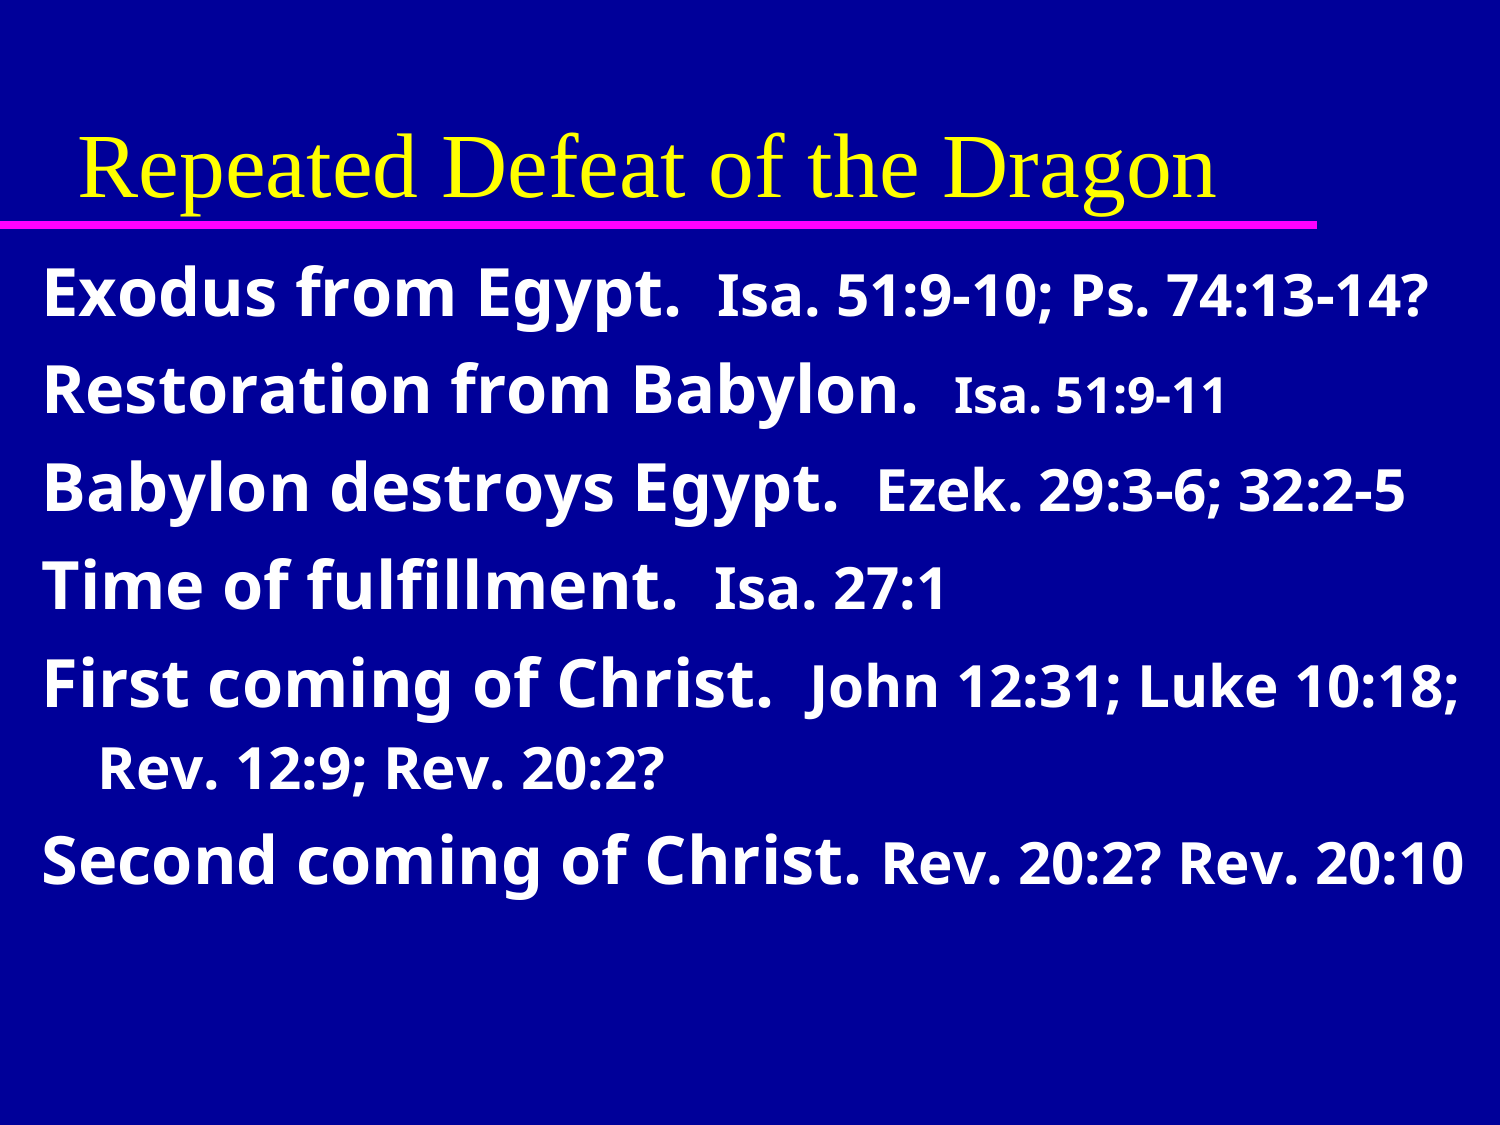

# Repeated Defeat of the Dragon
Exodus from Egypt. Isa. 51:9-10; Ps. 74:13-14?
Restoration from Babylon. Isa. 51:9-11
Babylon destroys Egypt. Ezek. 29:3-6; 32:2-5
Time of fulfillment. Isa. 27:1
First coming of Christ. John 12:31; Luke 10:18; Rev. 12:9; Rev. 20:2?
Second coming of Christ. Rev. 20:2? Rev. 20:10